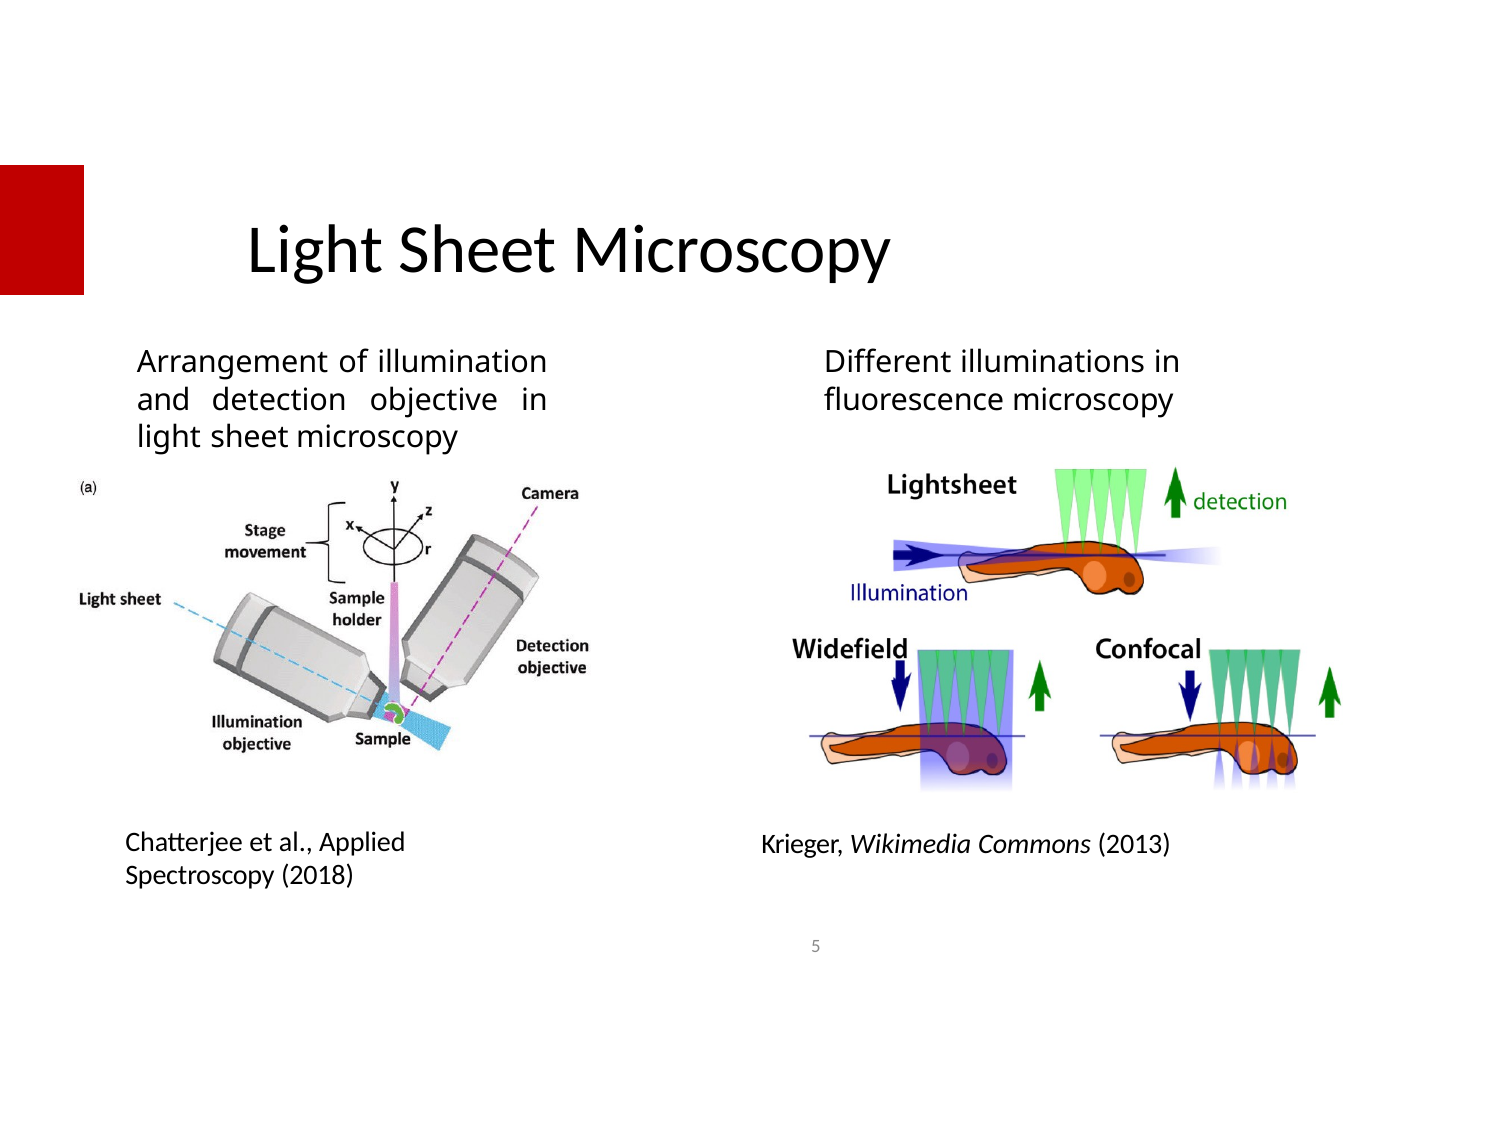

# Light Sheet Microscopy
Arrangement of illumination and detection objective in light sheet microscopy
Different illuminations in fluorescence microscopy
Chatterjee et al., Applied Spectroscopy (2018)
Krieger, Wikimedia Commons (2013)
1